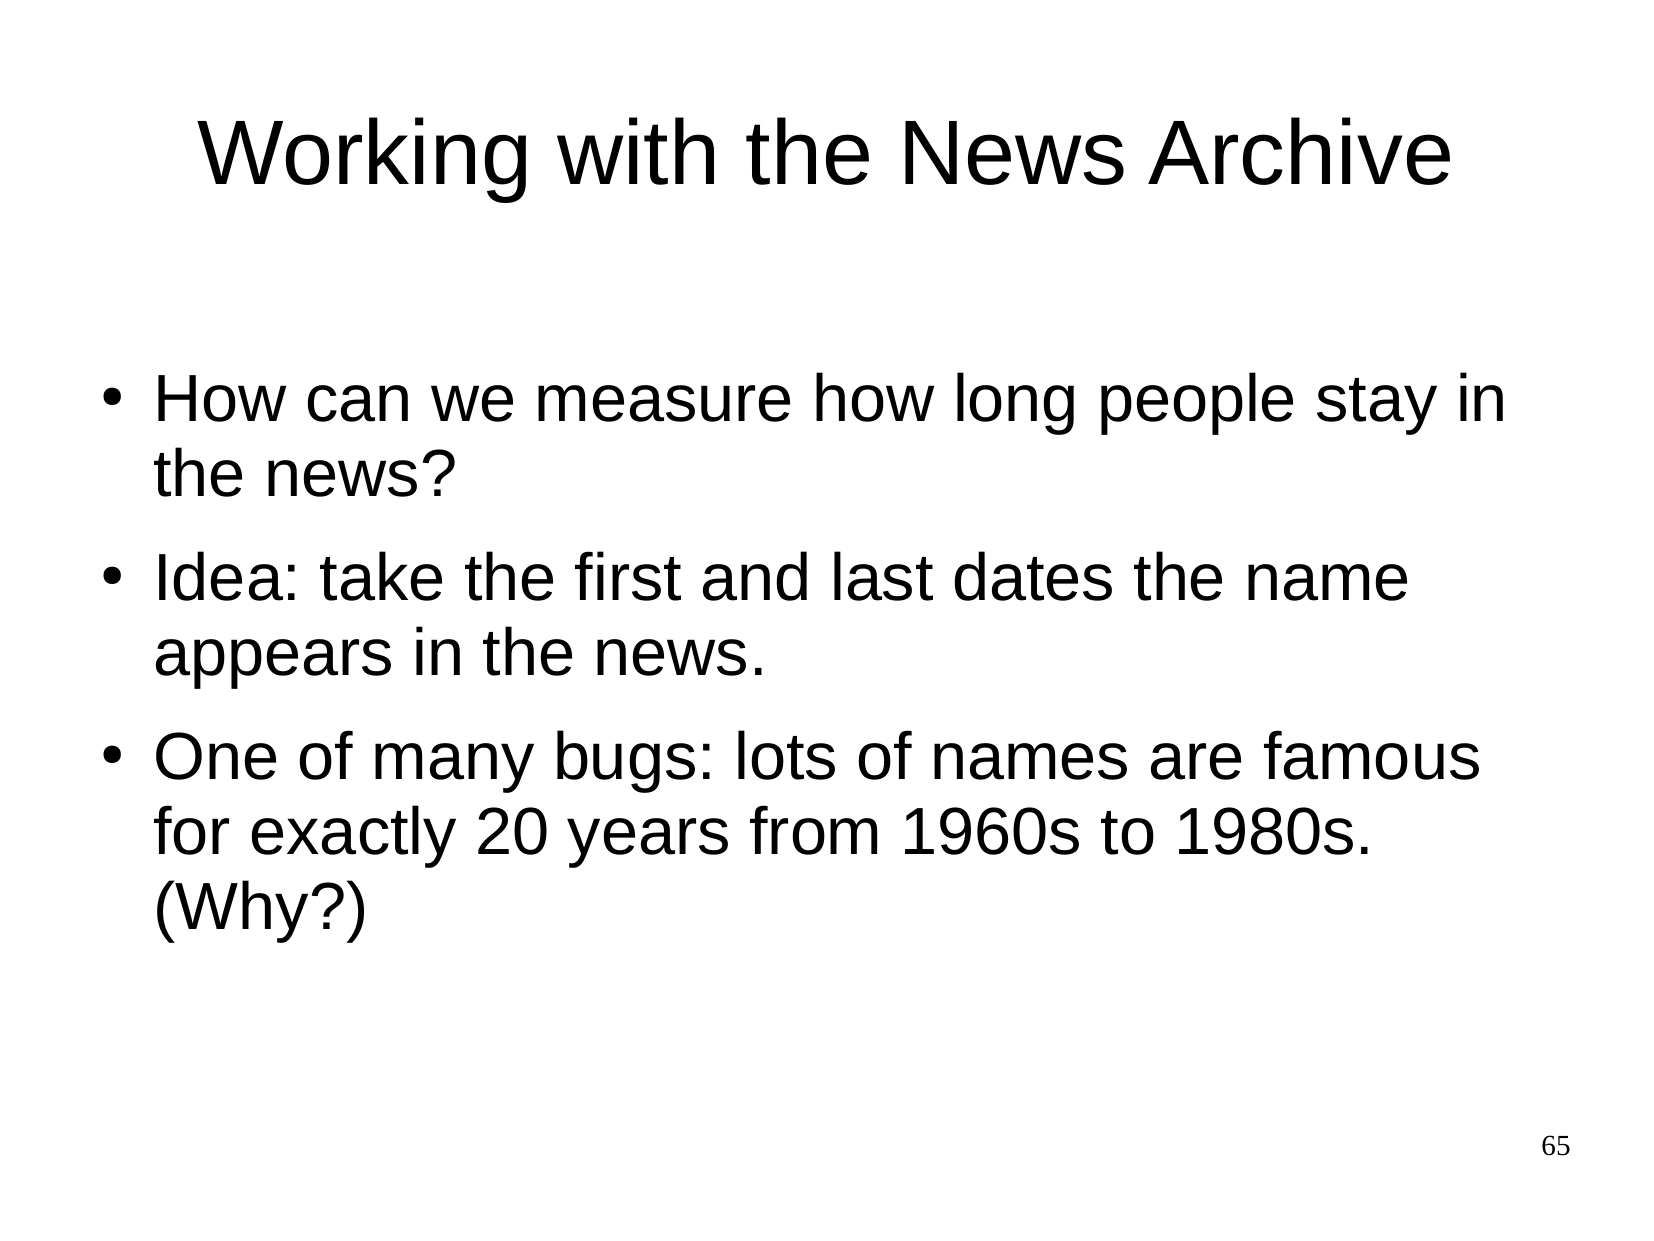

# Working with the News Archive
How can we measure how long people stay in the news?
Idea: take the first and last dates the name appears in the news.
One of many bugs: lots of names are famous for exactly 20 years from 1960s to 1980s. (Why?)
65